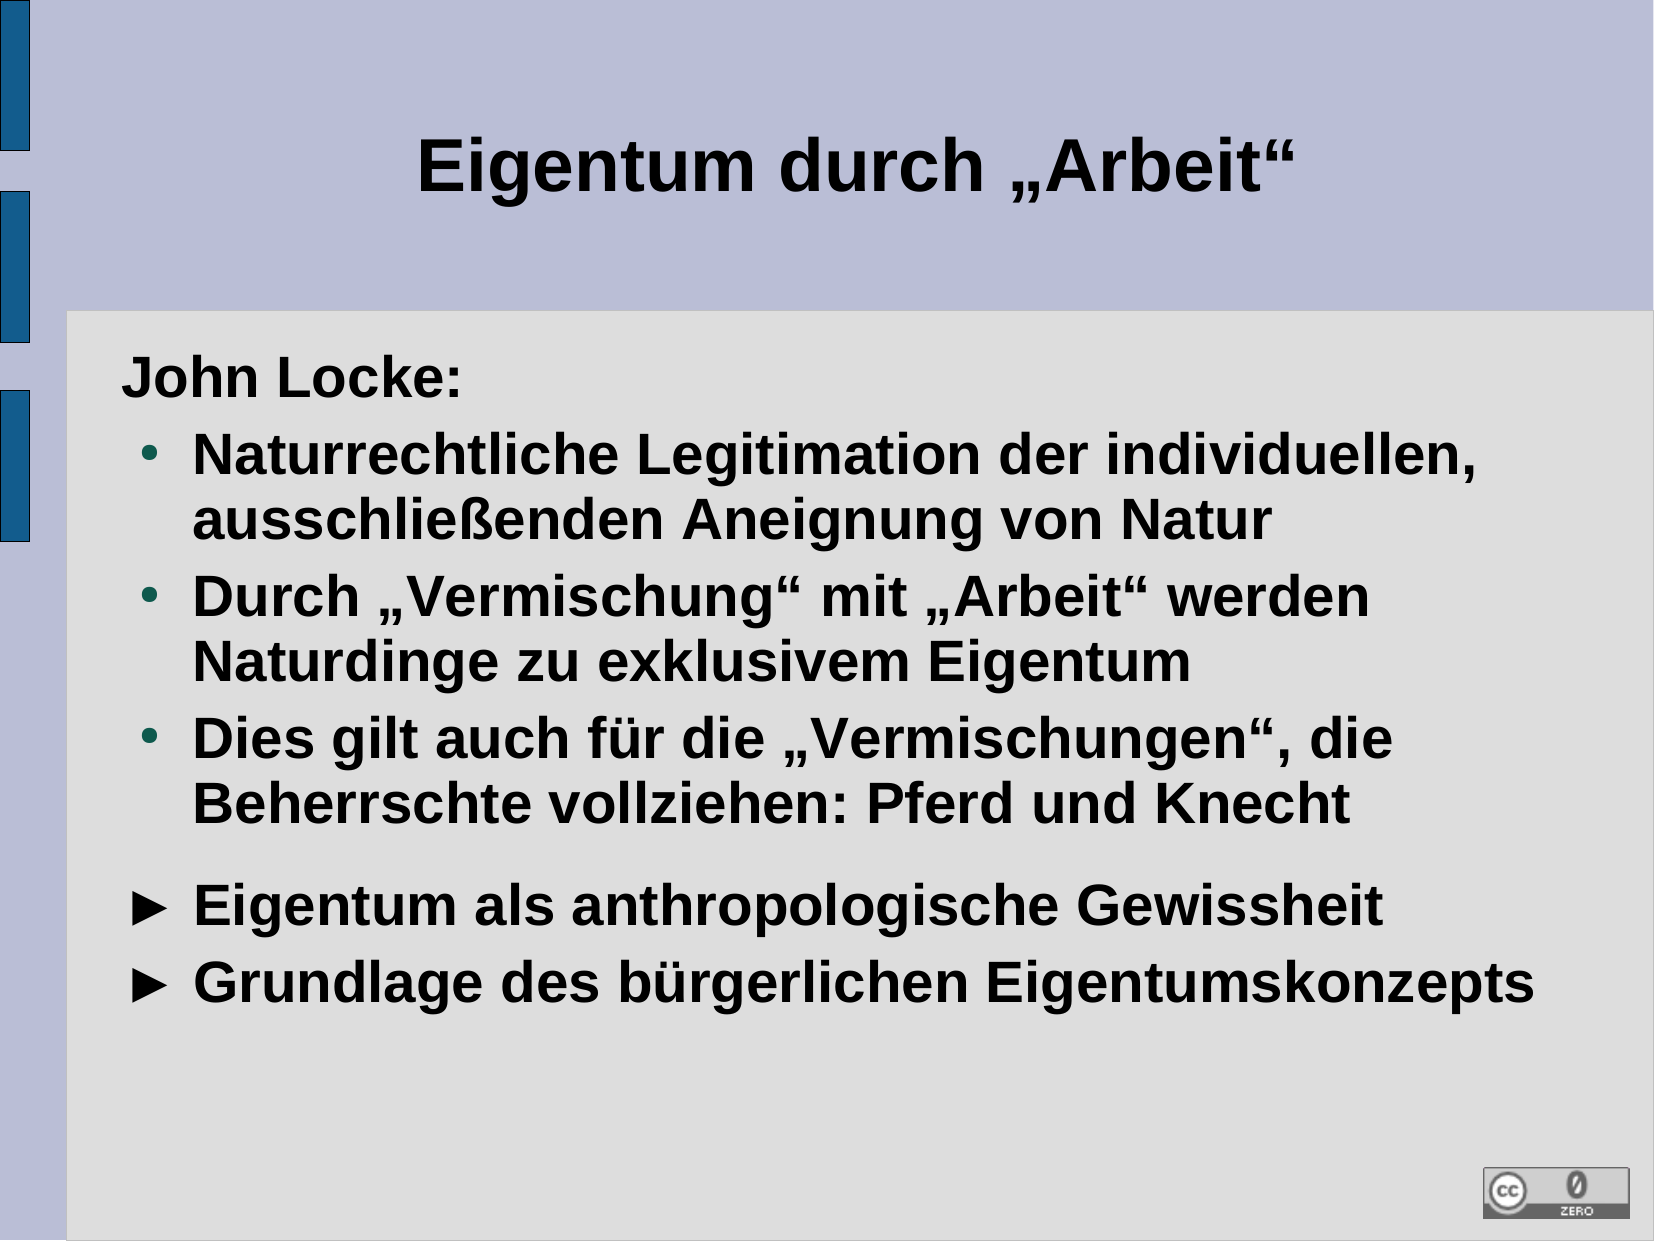

# Eigentum durch „Arbeit“
John Locke:
Naturrechtliche Legitimation der individuellen, ausschließenden Aneignung von Natur
Durch „Vermischung“ mit „Arbeit“ werden Naturdinge zu exklusivem Eigentum
Dies gilt auch für die „Vermischungen“, die Beherrschte vollziehen: Pferd und Knecht
► Eigentum als anthropologische Gewissheit
► Grundlage des bürgerlichen Eigentumskonzepts